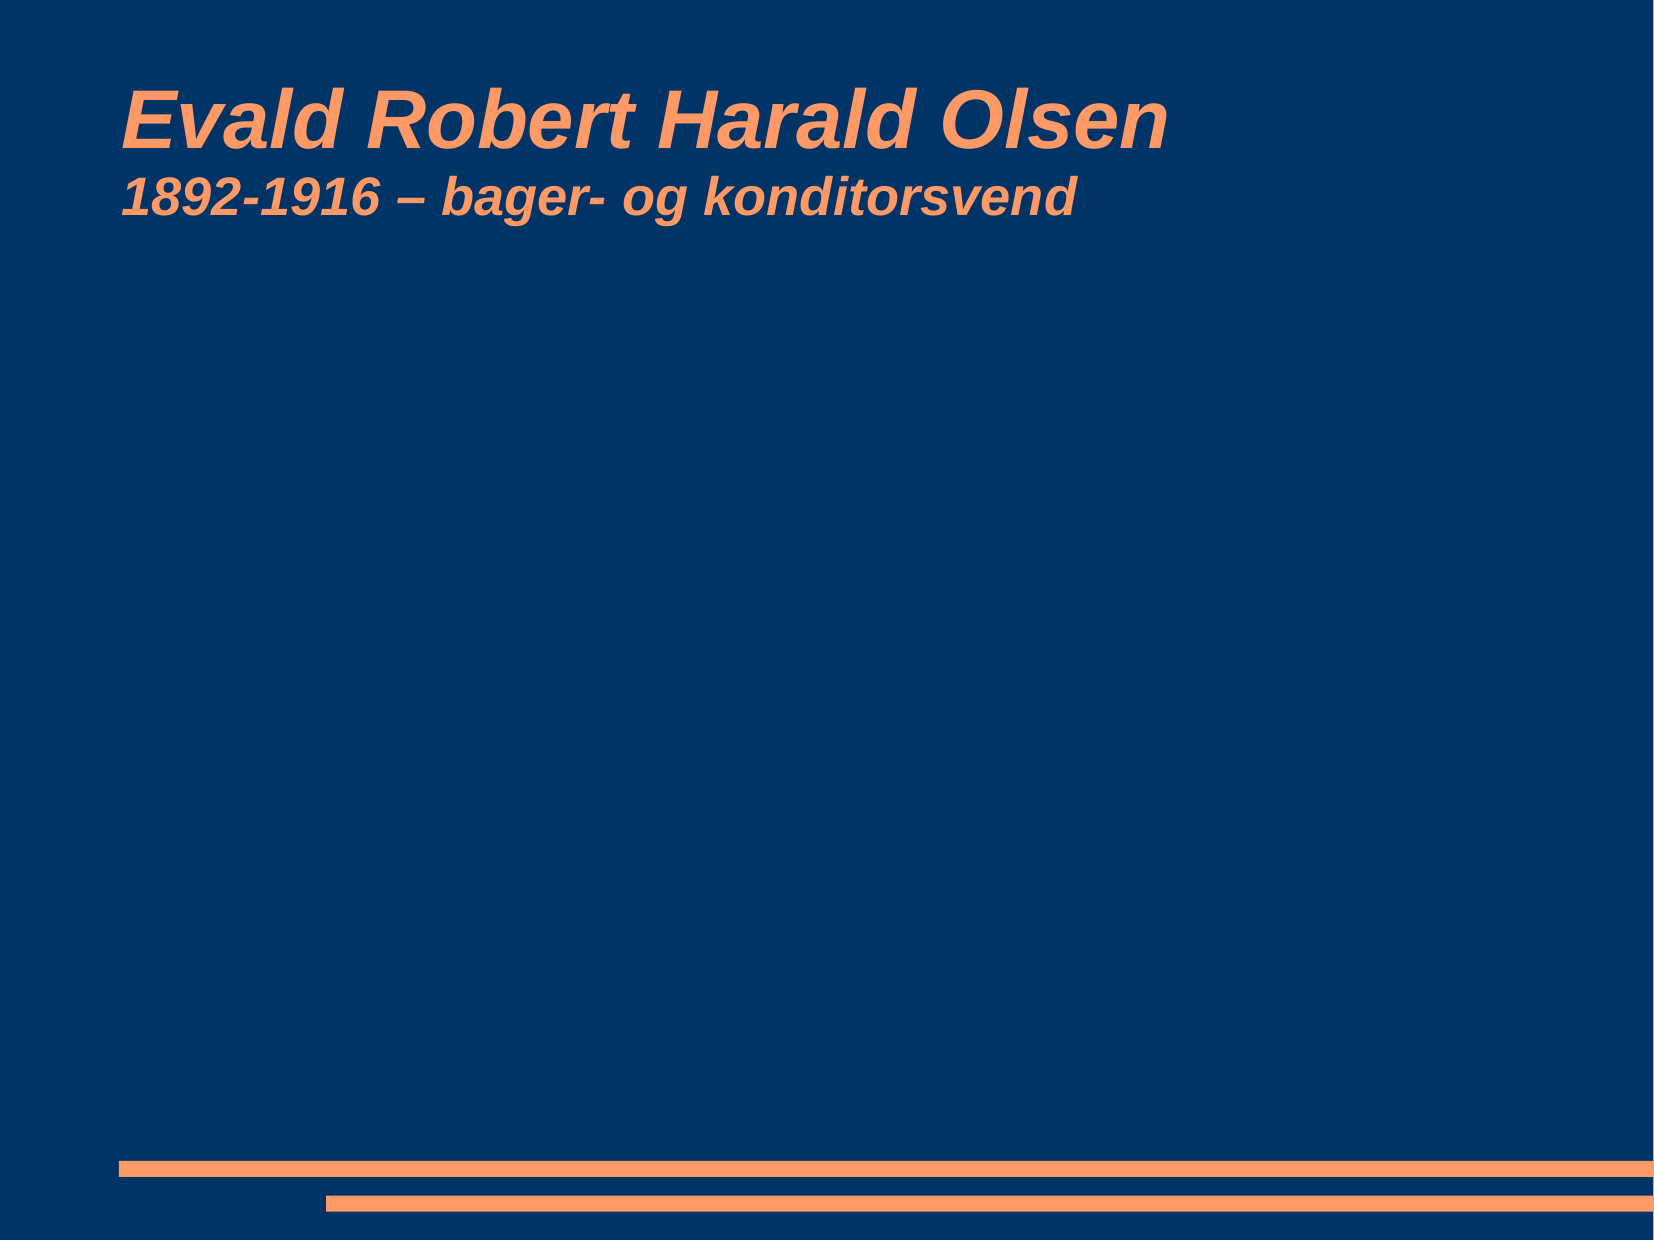

# Evald Robert Harald Olsen 1892-1916 – bager- og konditorsvend